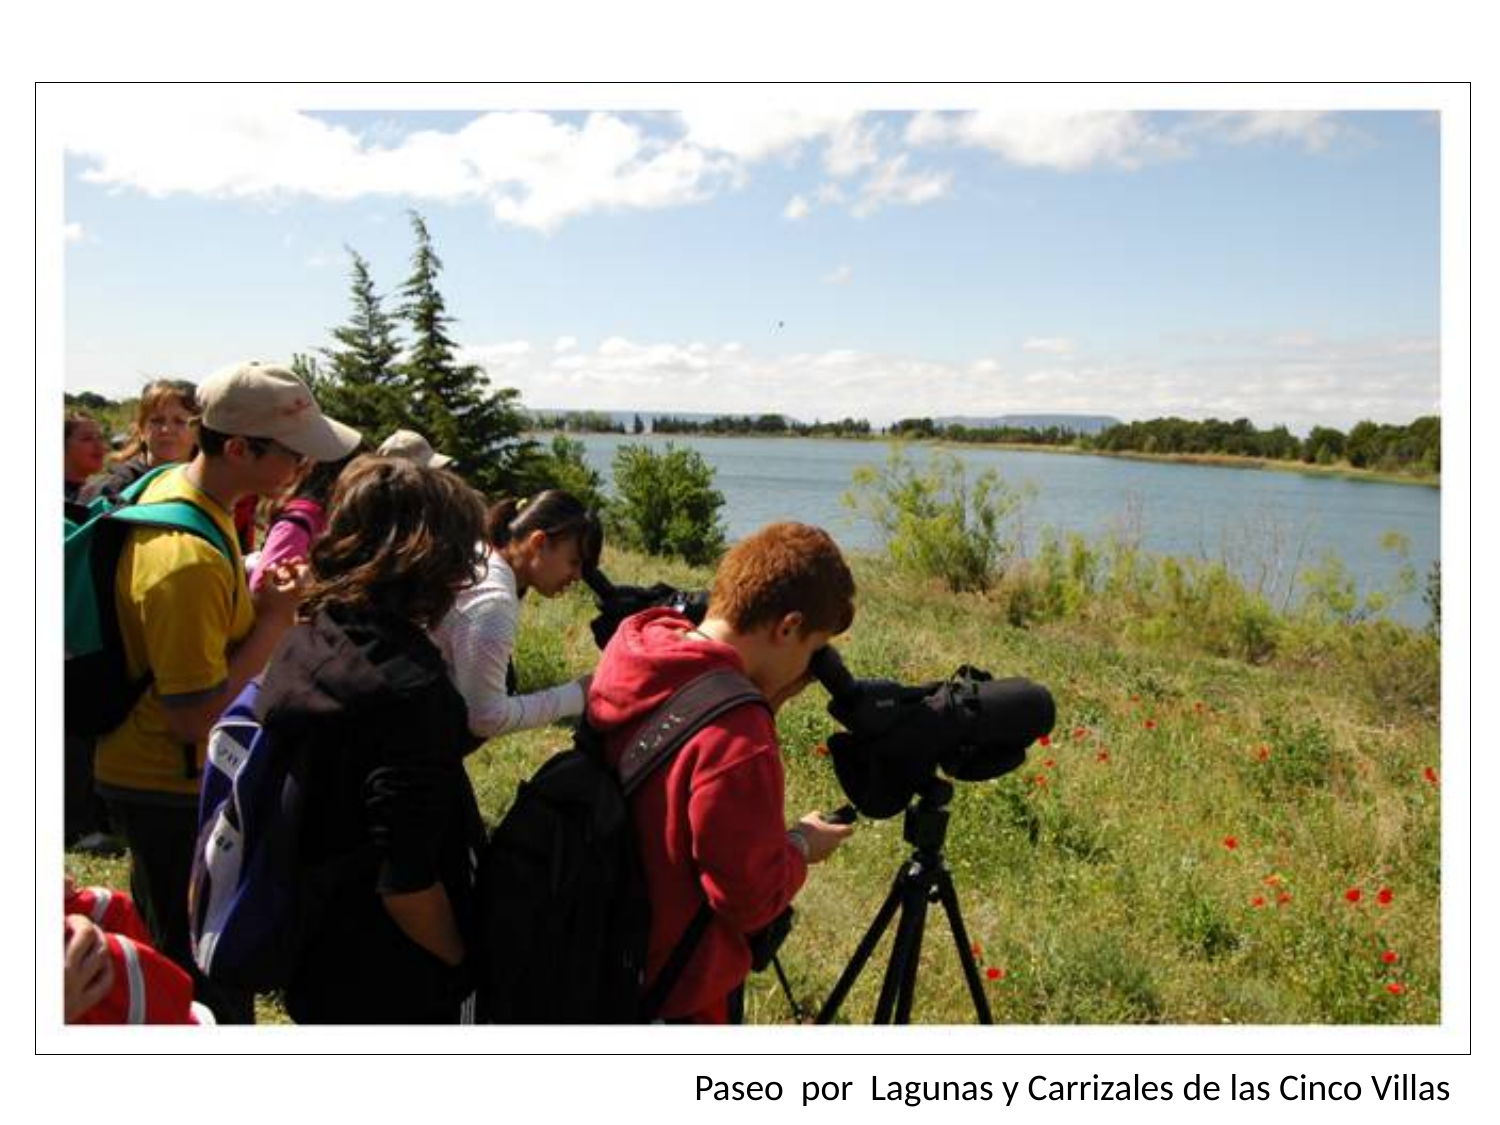

Paseo por Lagunas y Carrizales de las Cinco Villas